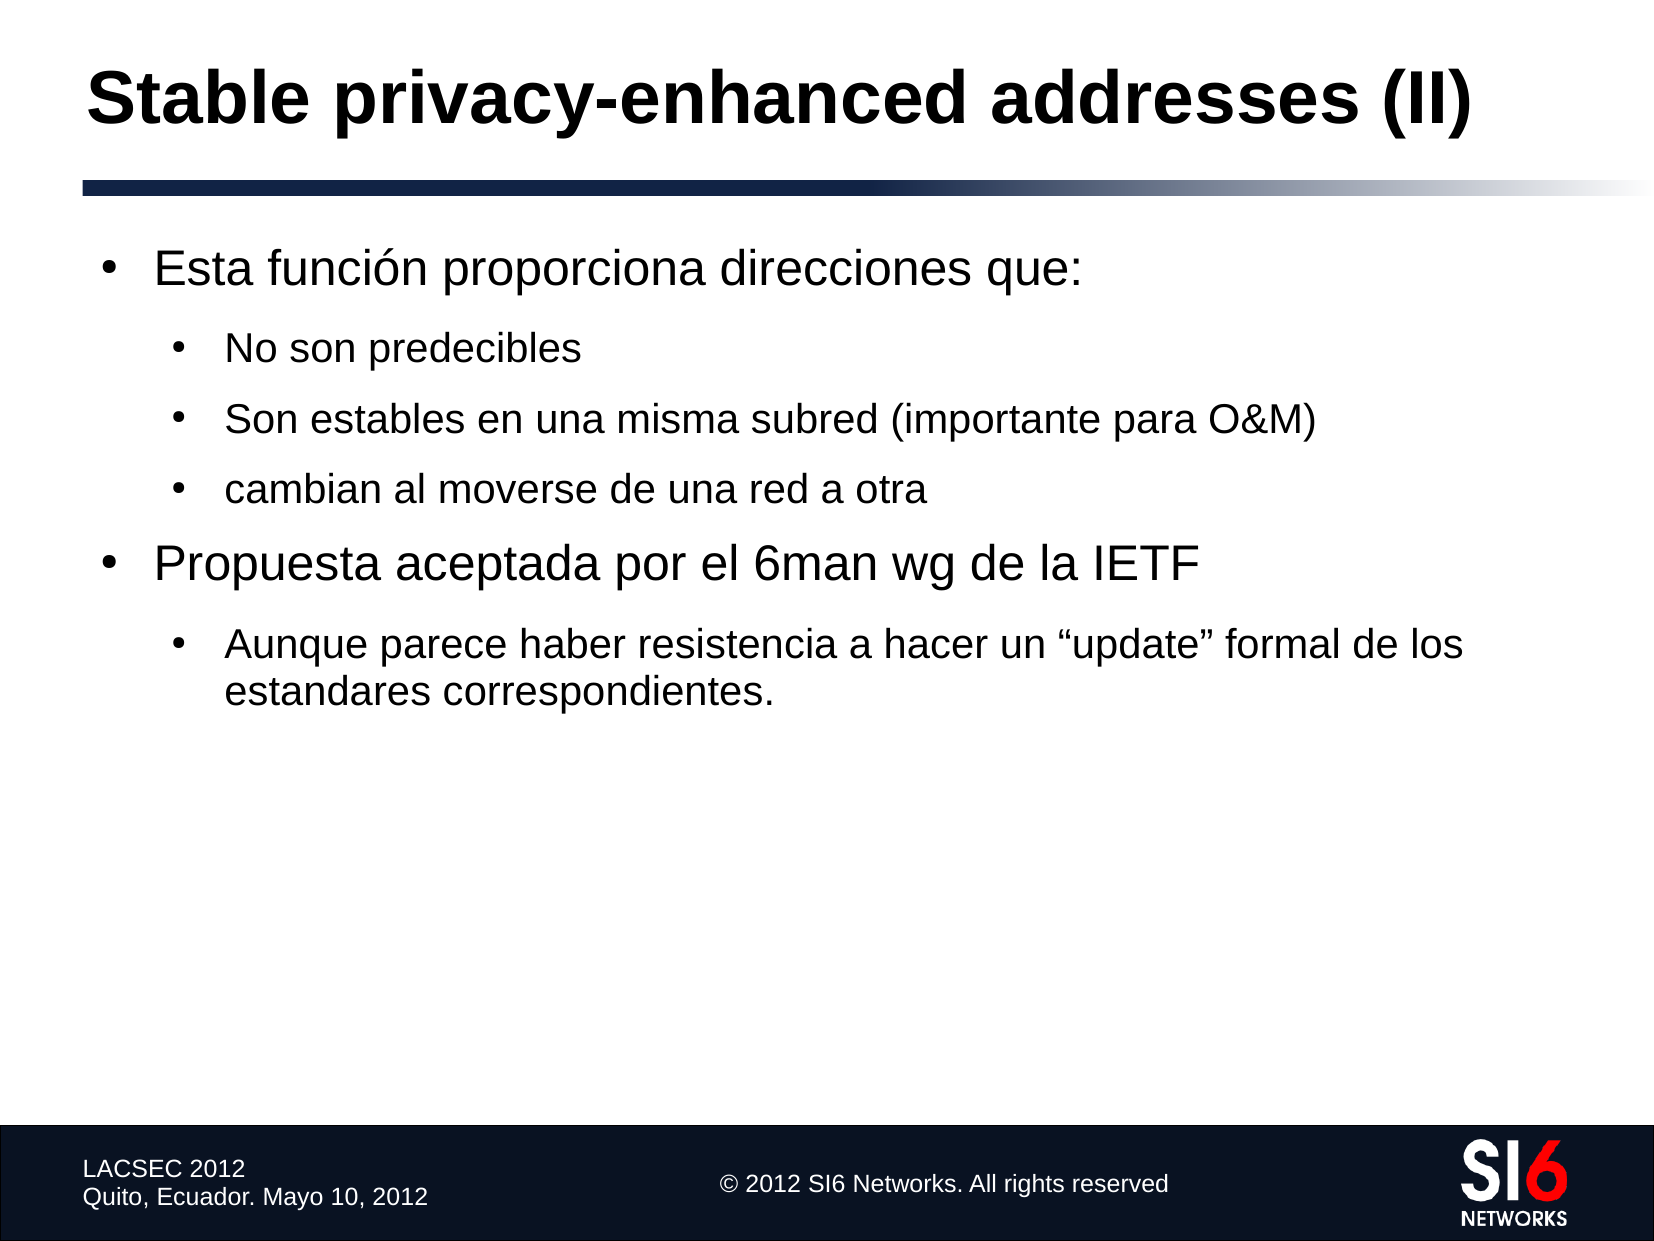

# Stable privacy-enhanced addresses (II)
Esta función proporciona direcciones que:
No son predecibles
Son estables en una misma subred (importante para O&M)
cambian al moverse de una red a otra
Propuesta aceptada por el 6man wg de la IETF
Aunque parece haber resistencia a hacer un “update” formal de los estandares correspondientes.